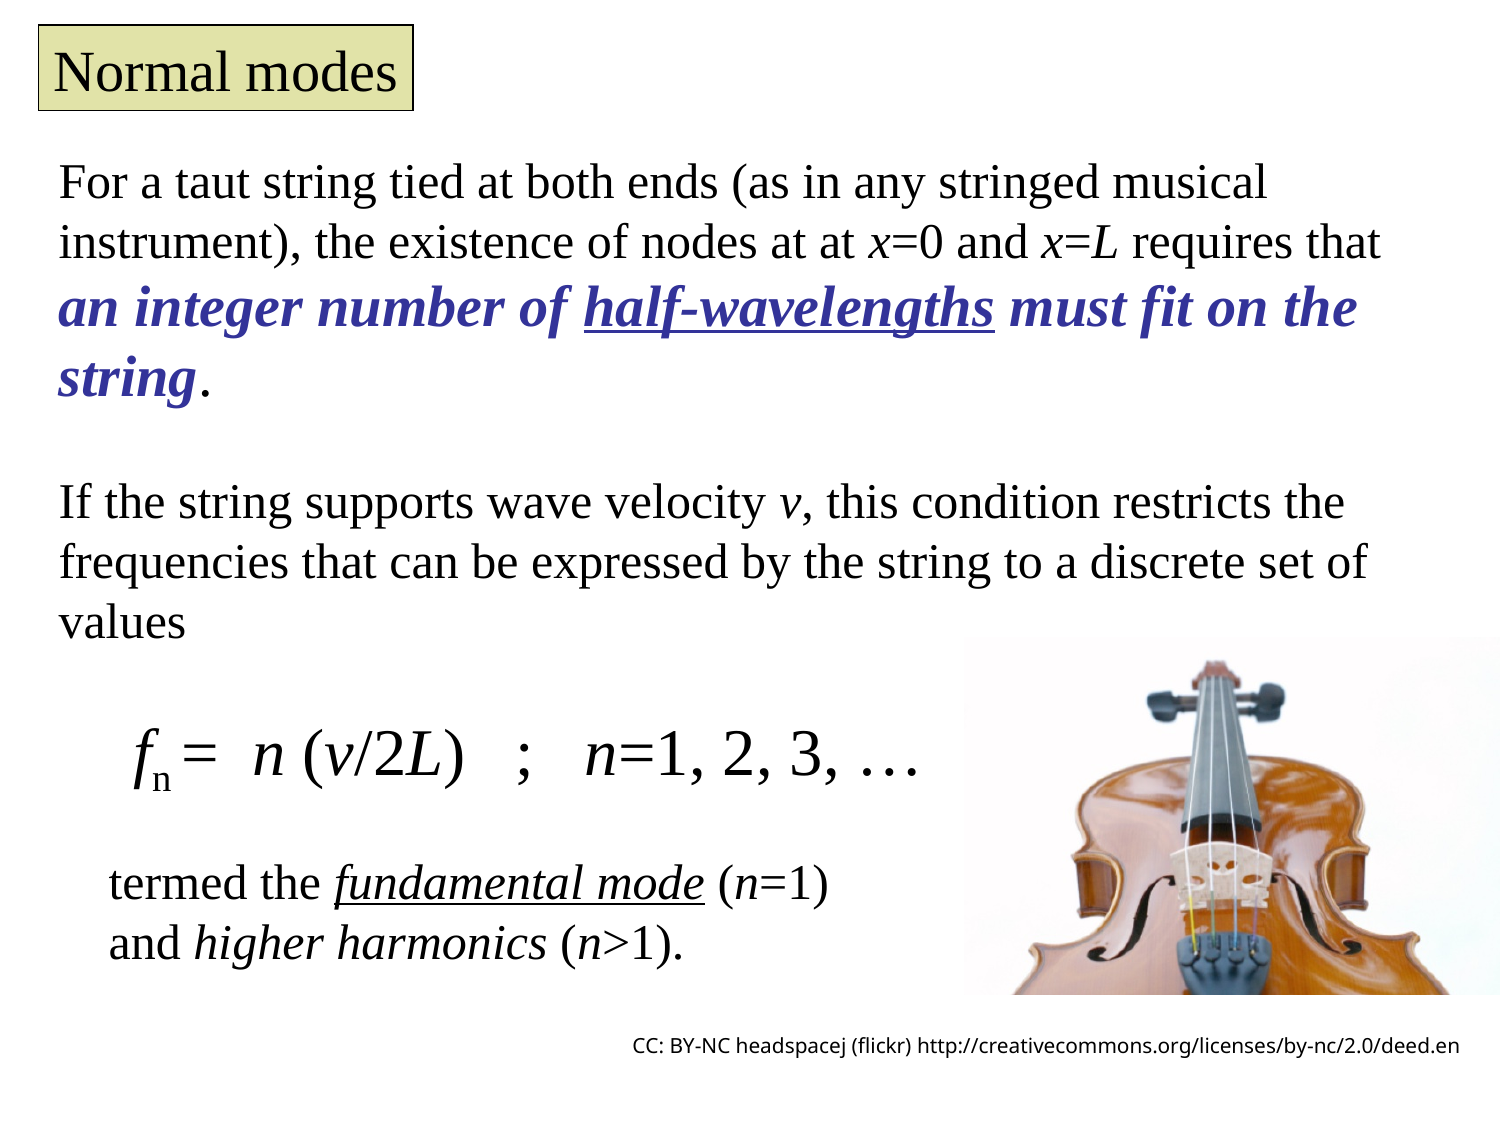

Normal modes
For a taut string tied at both ends (as in any stringed musical instrument), the existence of nodes at at x=0 and x=L requires that an integer number of half-wavelengths must fit on the string.
If the string supports wave velocity v, this condition restricts the frequencies that can be expressed by the string to a discrete set of values
 fn = n (v/2L) ; n=1, 2, 3, …
 termed the fundamental mode (n=1)
 and higher harmonics (n>1).
CC: BY-NC headspacej (flickr) http://creativecommons.org/licenses/by-nc/2.0/deed.en